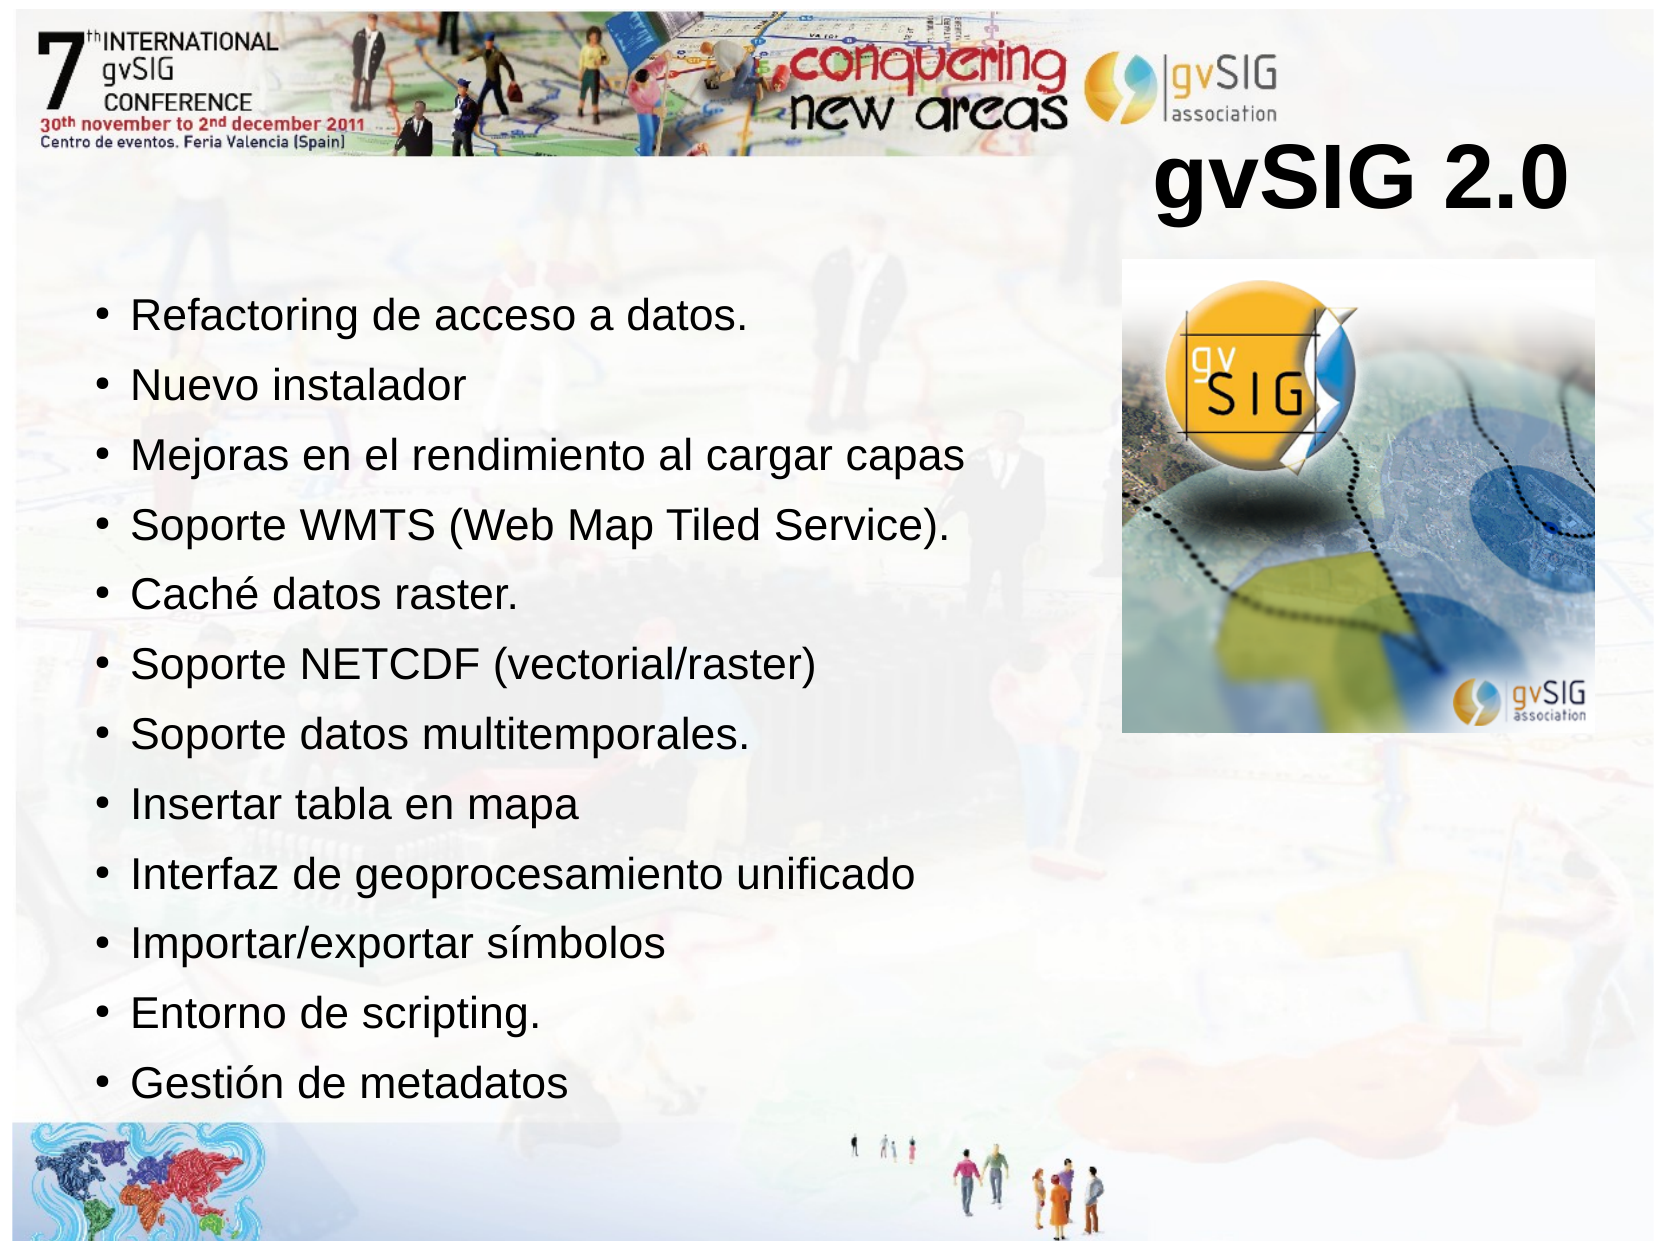

# gvSIG 2.0
Refactoring de acceso a datos.
Nuevo instalador
Mejoras en el rendimiento al cargar capas
Soporte WMTS (Web Map Tiled Service).
Caché datos raster.
Soporte NETCDF (vectorial/raster)
Soporte datos multitemporales.
Insertar tabla en mapa
Interfaz de geoprocesamiento unificado
Importar/exportar símbolos
Entorno de scripting.
Gestión de metadatos